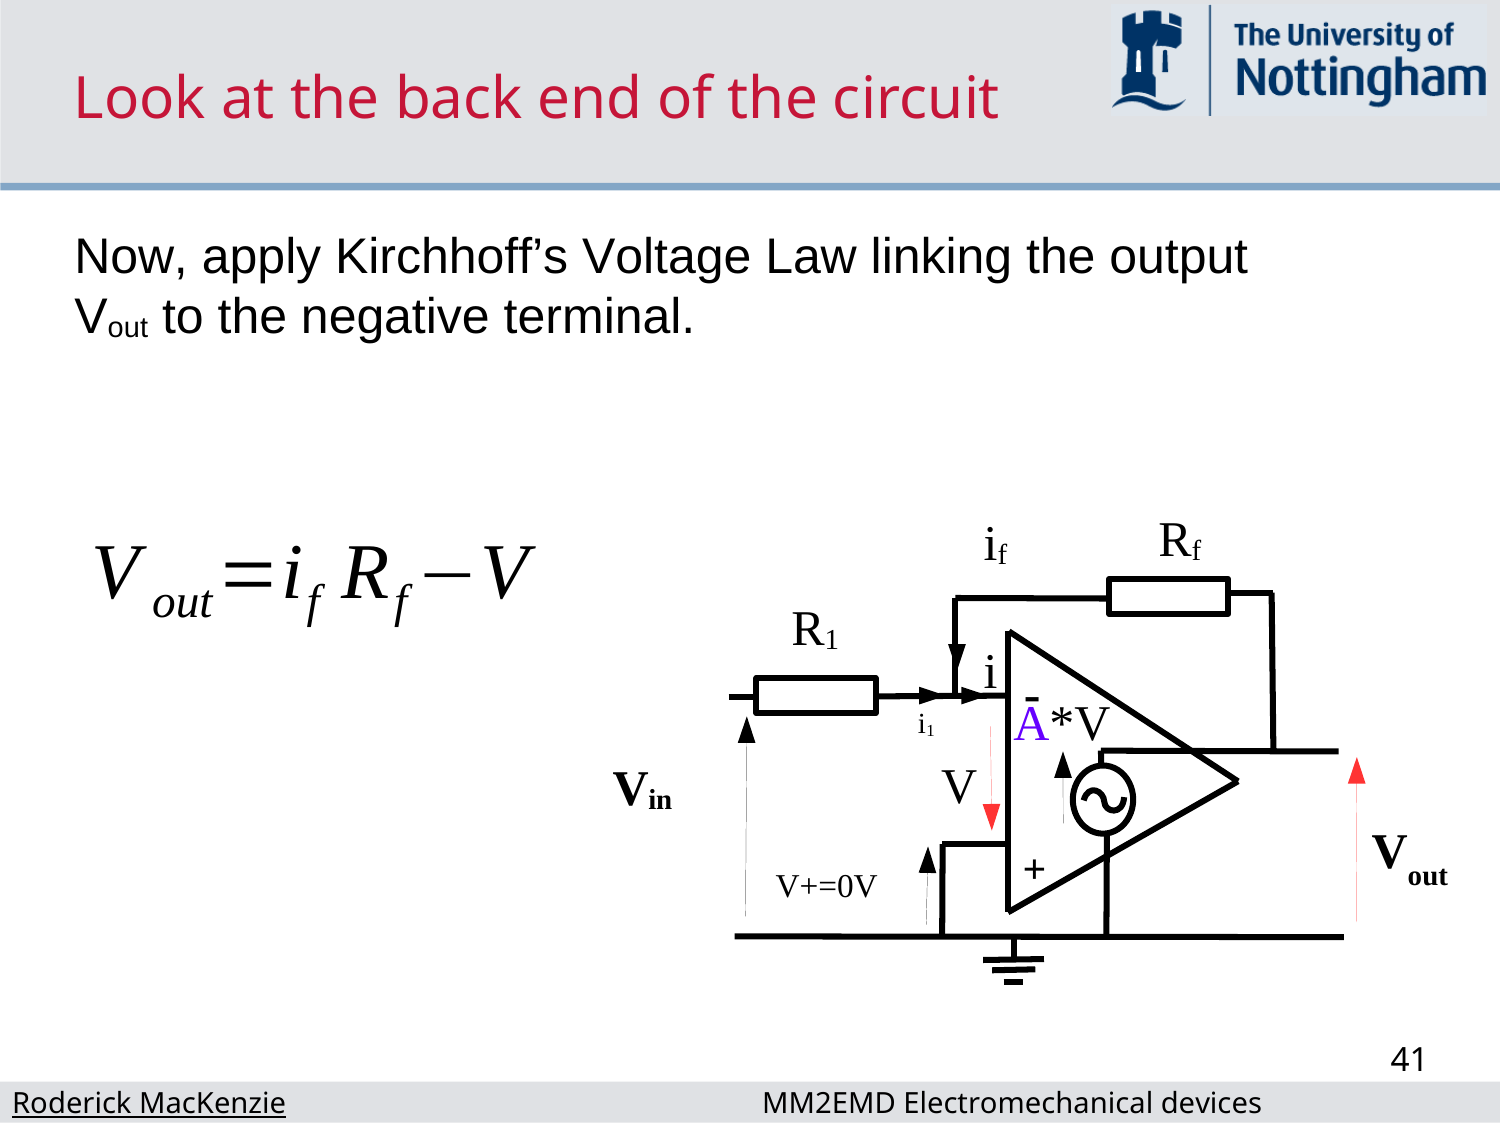

# Look at the back end of the circuit
Now, apply Kirchhoff’s Voltage Law linking the output Vout to the negative terminal.
Rf
if
R1
i
-
A*V
i1
V
Vin
Vout
+
V+=0V